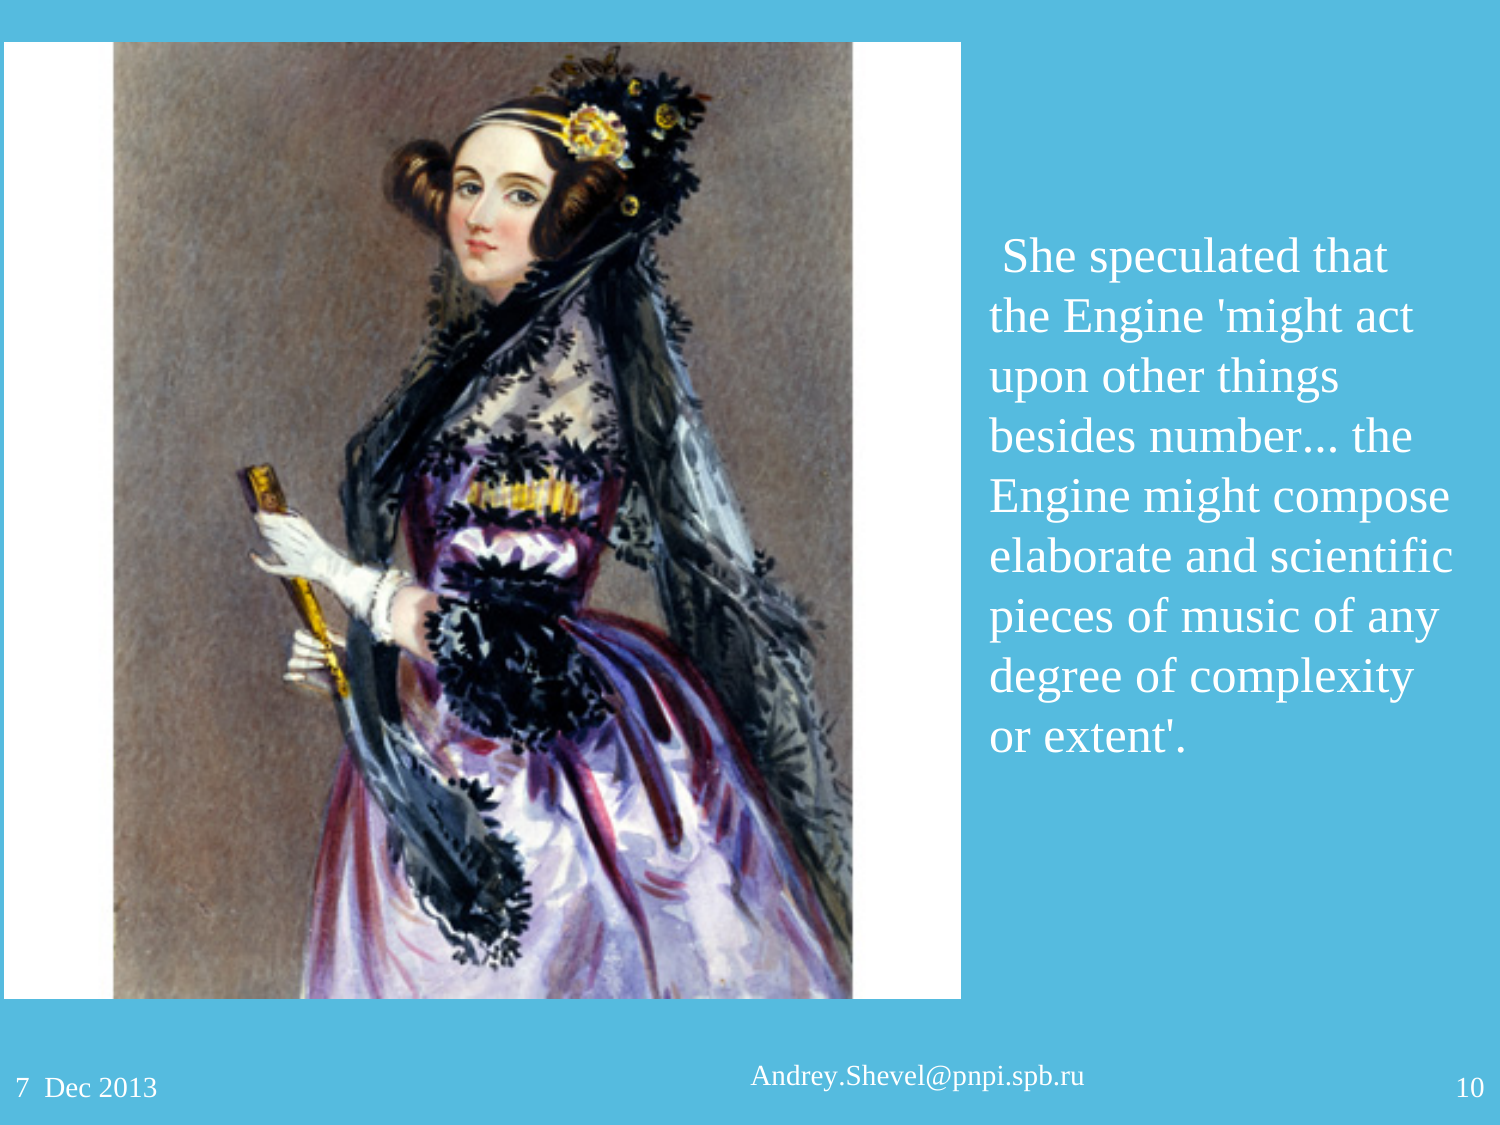

She speculated that the Engine 'might act upon other things besides number... the Engine might compose elaborate and scientific pieces of music of any degree of complexity or extent'.
10